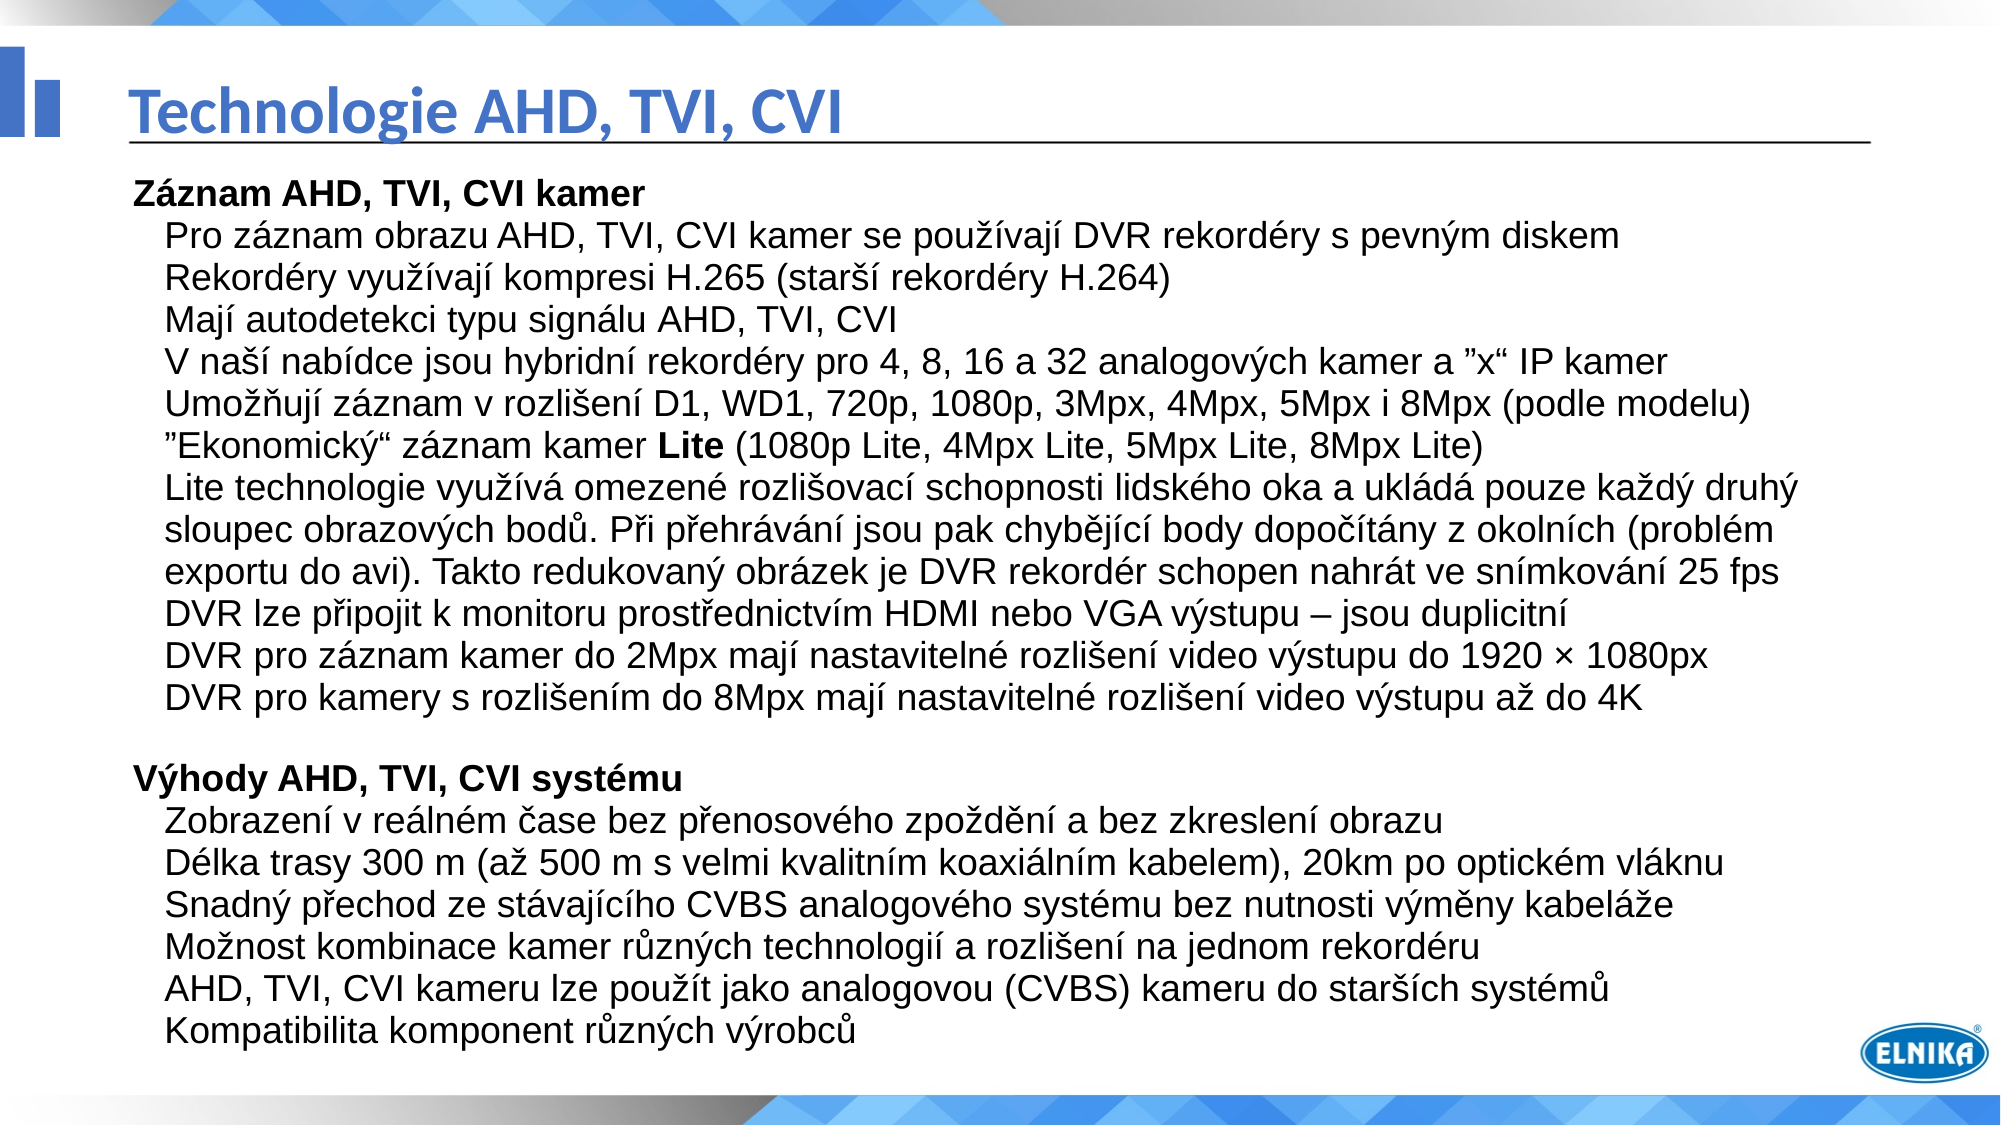

Technologie AHD, TVI, CVI
Záznam AHD, TVI, CVI kamer
 Pro záznam obrazu AHD, TVI, CVI kamer se používají DVR rekordéry s pevným diskem
 Rekordéry využívají kompresi H.265 (starší rekordéry H.264)
 Mají autodetekci typu signálu AHD, TVI, CVI
 V naší nabídce jsou hybridní rekordéry pro 4, 8, 16 a 32 analogových kamer a ”x“ IP kamer
 Umožňují záznam v rozlišení D1, WD1, 720p, 1080p, 3Mpx, 4Mpx, 5Mpx i 8Mpx (podle modelu)
 ”Ekonomický“ záznam kamer Lite (1080p Lite, 4Mpx Lite, 5Mpx Lite, 8Mpx Lite)
 Lite technologie využívá omezené rozlišovací schopnosti lidského oka a ukládá pouze každý druhý sloupec obrazových bodů. Při přehrávání jsou pak chybějící body dopočítány z okolních (problém 	 exportu do avi). Takto redukovaný obrázek je DVR rekordér schopen nahrát ve snímkování 25 fps
 DVR lze připojit k monitoru prostřednictvím HDMI nebo VGA výstupu – jsou duplicitní
 DVR pro záznam kamer do 2Mpx mají nastavitelné rozlišení video výstupu do 1920 × 1080px
 DVR pro kamery s rozlišením do 8Mpx mají nastavitelné rozlišení video výstupu až do 4K
Výhody AHD, TVI, CVI systému
 Zobrazení v reálném čase bez přenosového zpoždění a bez zkreslení obrazu
 Délka trasy 300 m (až 500 m s velmi kvalitním koaxiálním kabelem), 20km po optickém vláknu
 Snadný přechod ze stávajícího CVBS analogového systému bez nutnosti výměny kabeláže
 Možnost kombinace kamer různých technologií a rozlišení na jednom rekordéru
 AHD, TVI, CVI kameru lze použít jako analogovou (CVBS) kameru do starších systémů
 Kompatibilita komponent různých výrobců